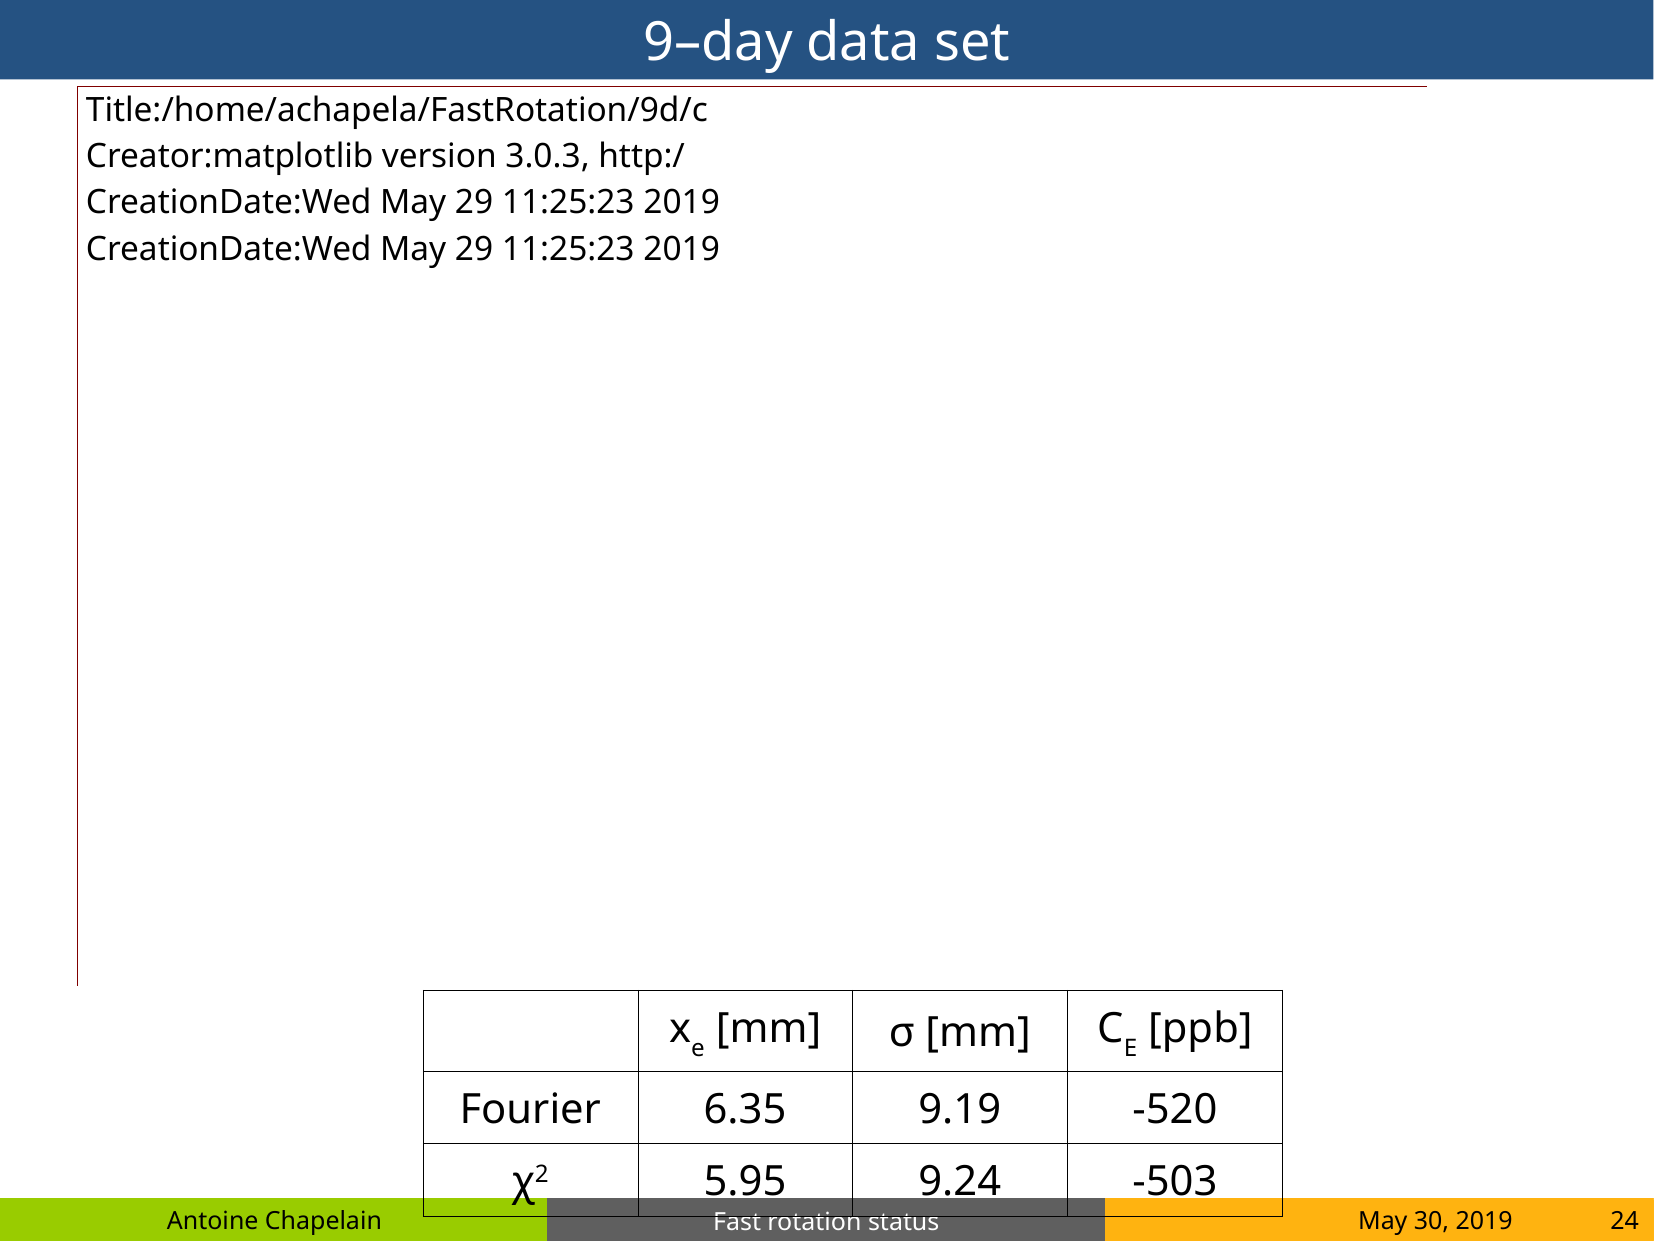

# 9–day data set
| | xe [mm] | σ [mm] | CE [ppb] |
| --- | --- | --- | --- |
| Fourier | 6.35 | 9.19 | -520 |
| χ2 | 5.95 | 9.24 | -503 |